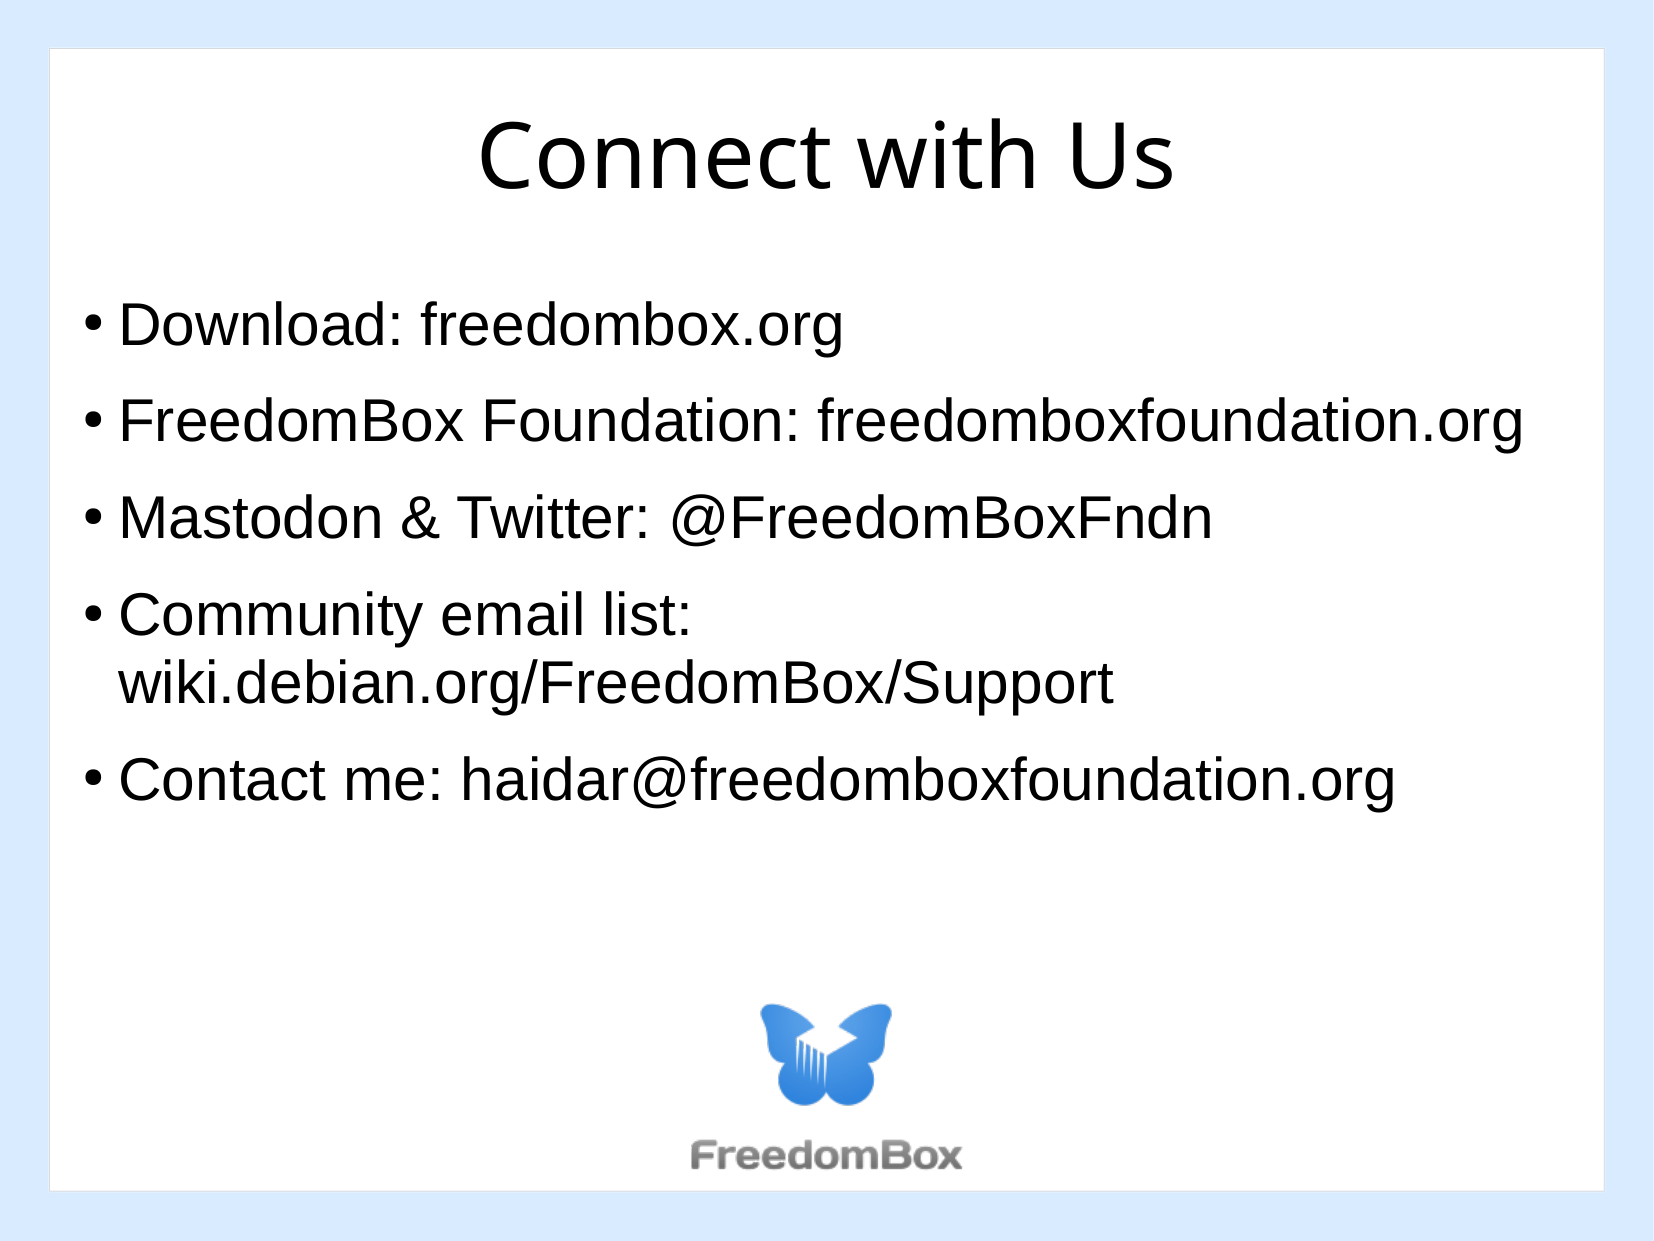

# Connect with Us
Download: freedombox.org
FreedomBox Foundation: freedomboxfoundation.org
Mastodon & Twitter: @FreedomBoxFndn
Community email list: wiki.debian.org/FreedomBox/Support
Contact me: haidar@freedomboxfoundation.org